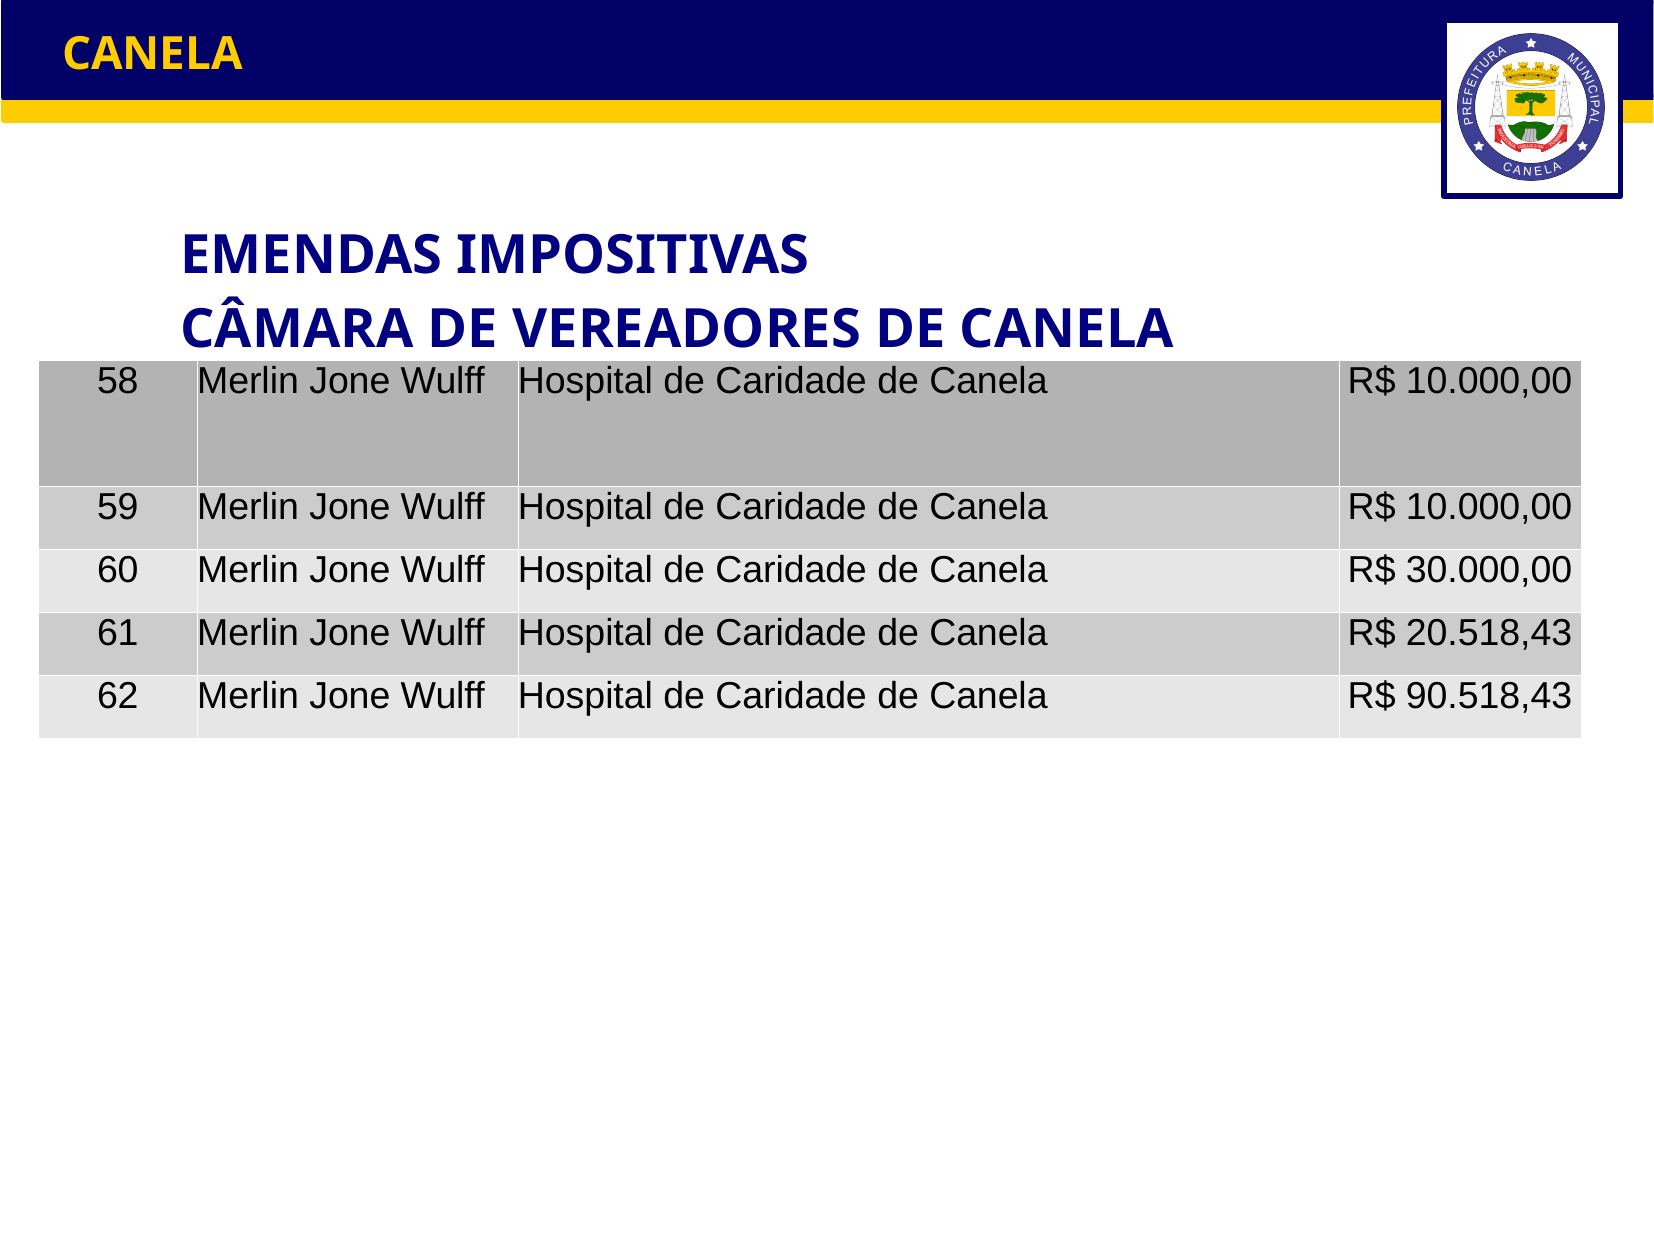

CANELA
CANELA
EMENDAS IMPOSITIVAS
CÂMARA DE VEREADORES DE CANELA
| 58 | Merlin Jone Wulff | Hospital de Caridade de Canela | R$ 10.000,00 |
| --- | --- | --- | --- |
| 59 | Merlin Jone Wulff | Hospital de Caridade de Canela | R$ 10.000,00 |
| 60 | Merlin Jone Wulff | Hospital de Caridade de Canela | R$ 30.000,00 |
| 61 | Merlin Jone Wulff | Hospital de Caridade de Canela | R$ 20.518,43 |
| 62 | Merlin Jone Wulff | Hospital de Caridade de Canela | R$ 90.518,43 |